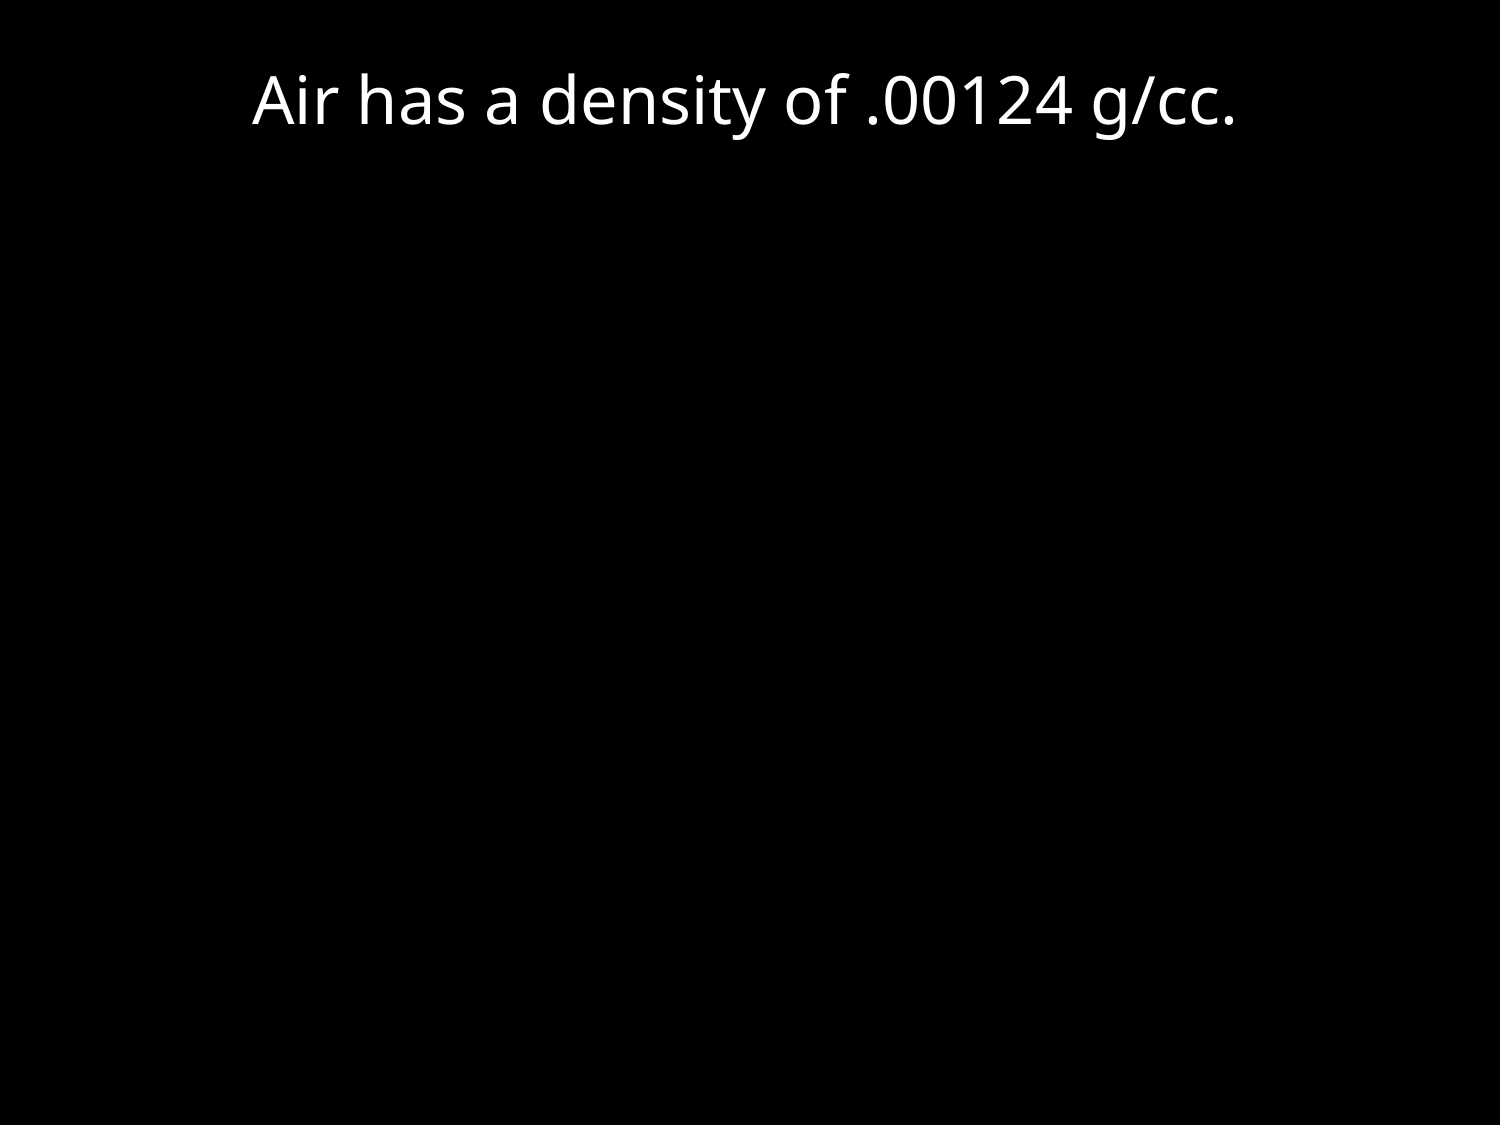

Air has a density of .00124 g/cc.